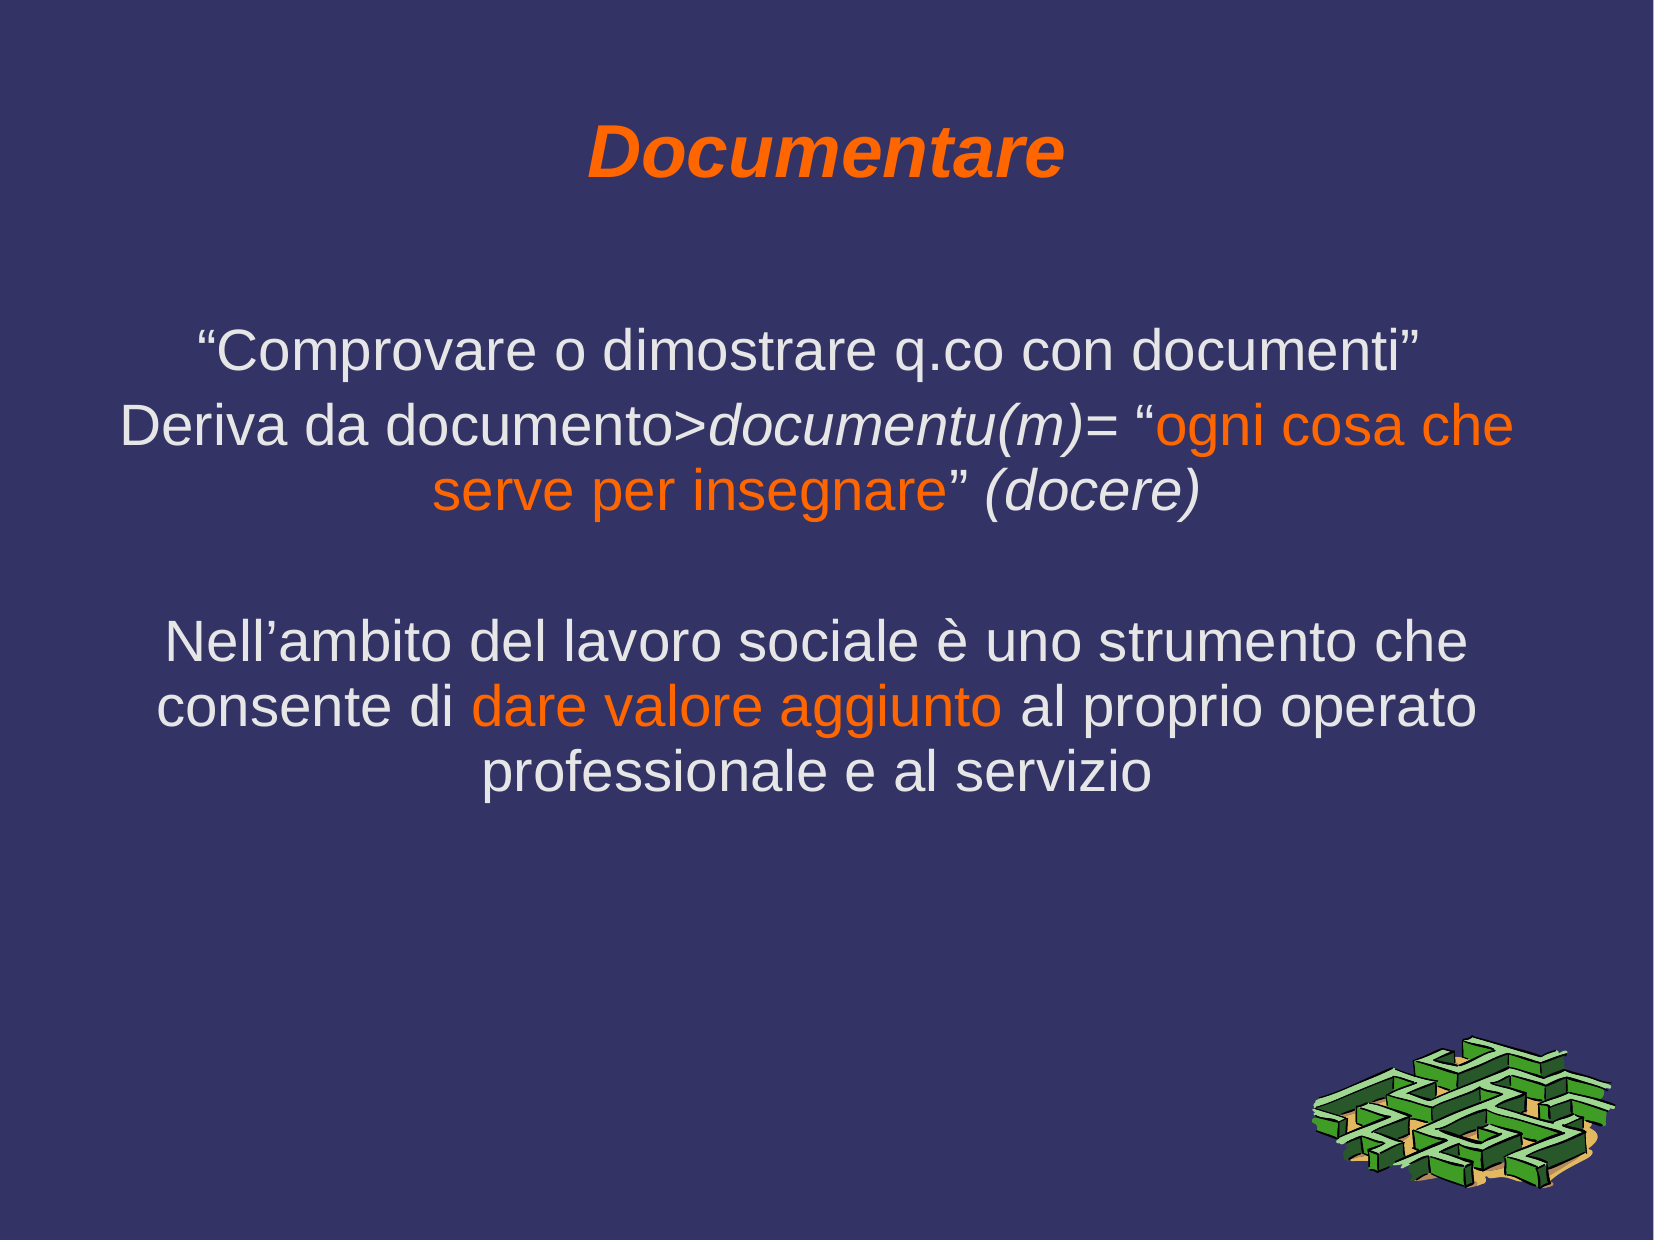

Documentare
	“Comprovare o dimostrare q.co con documenti”
	Deriva da documento>documentu(m)= “ogni cosa che serve per insegnare” (docere)
	Nell’ambito del lavoro sociale è uno strumento che consente di dare valore aggiunto al proprio operato professionale e al servizio